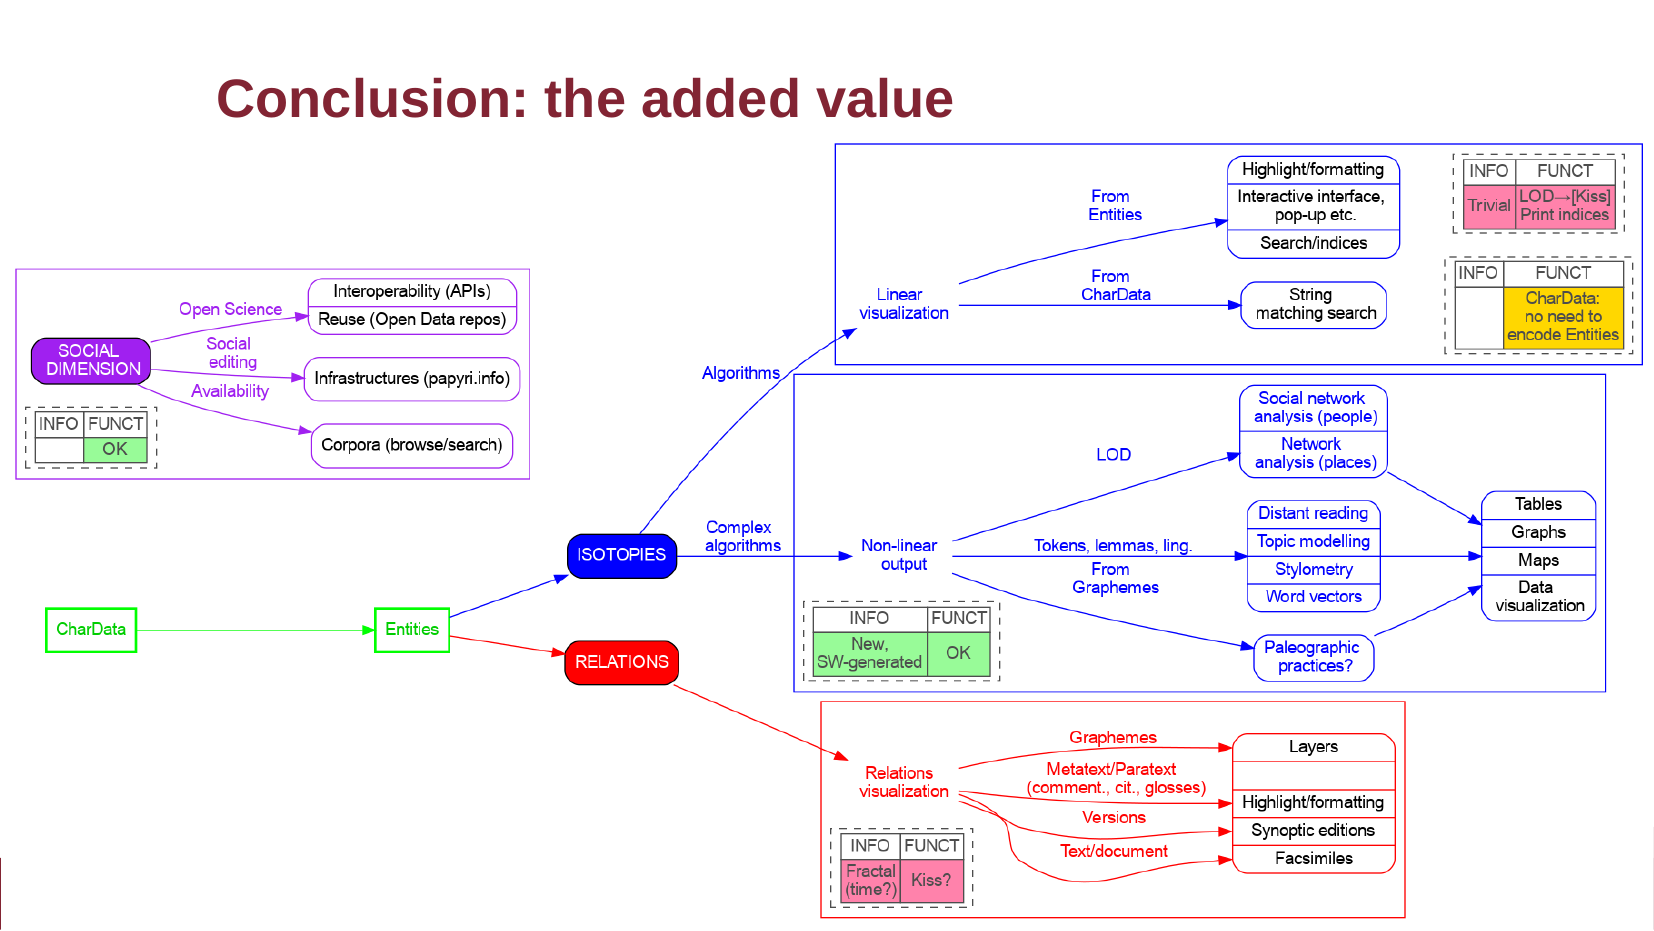

# Conclusion: the added value
Titolo Presentazione
47